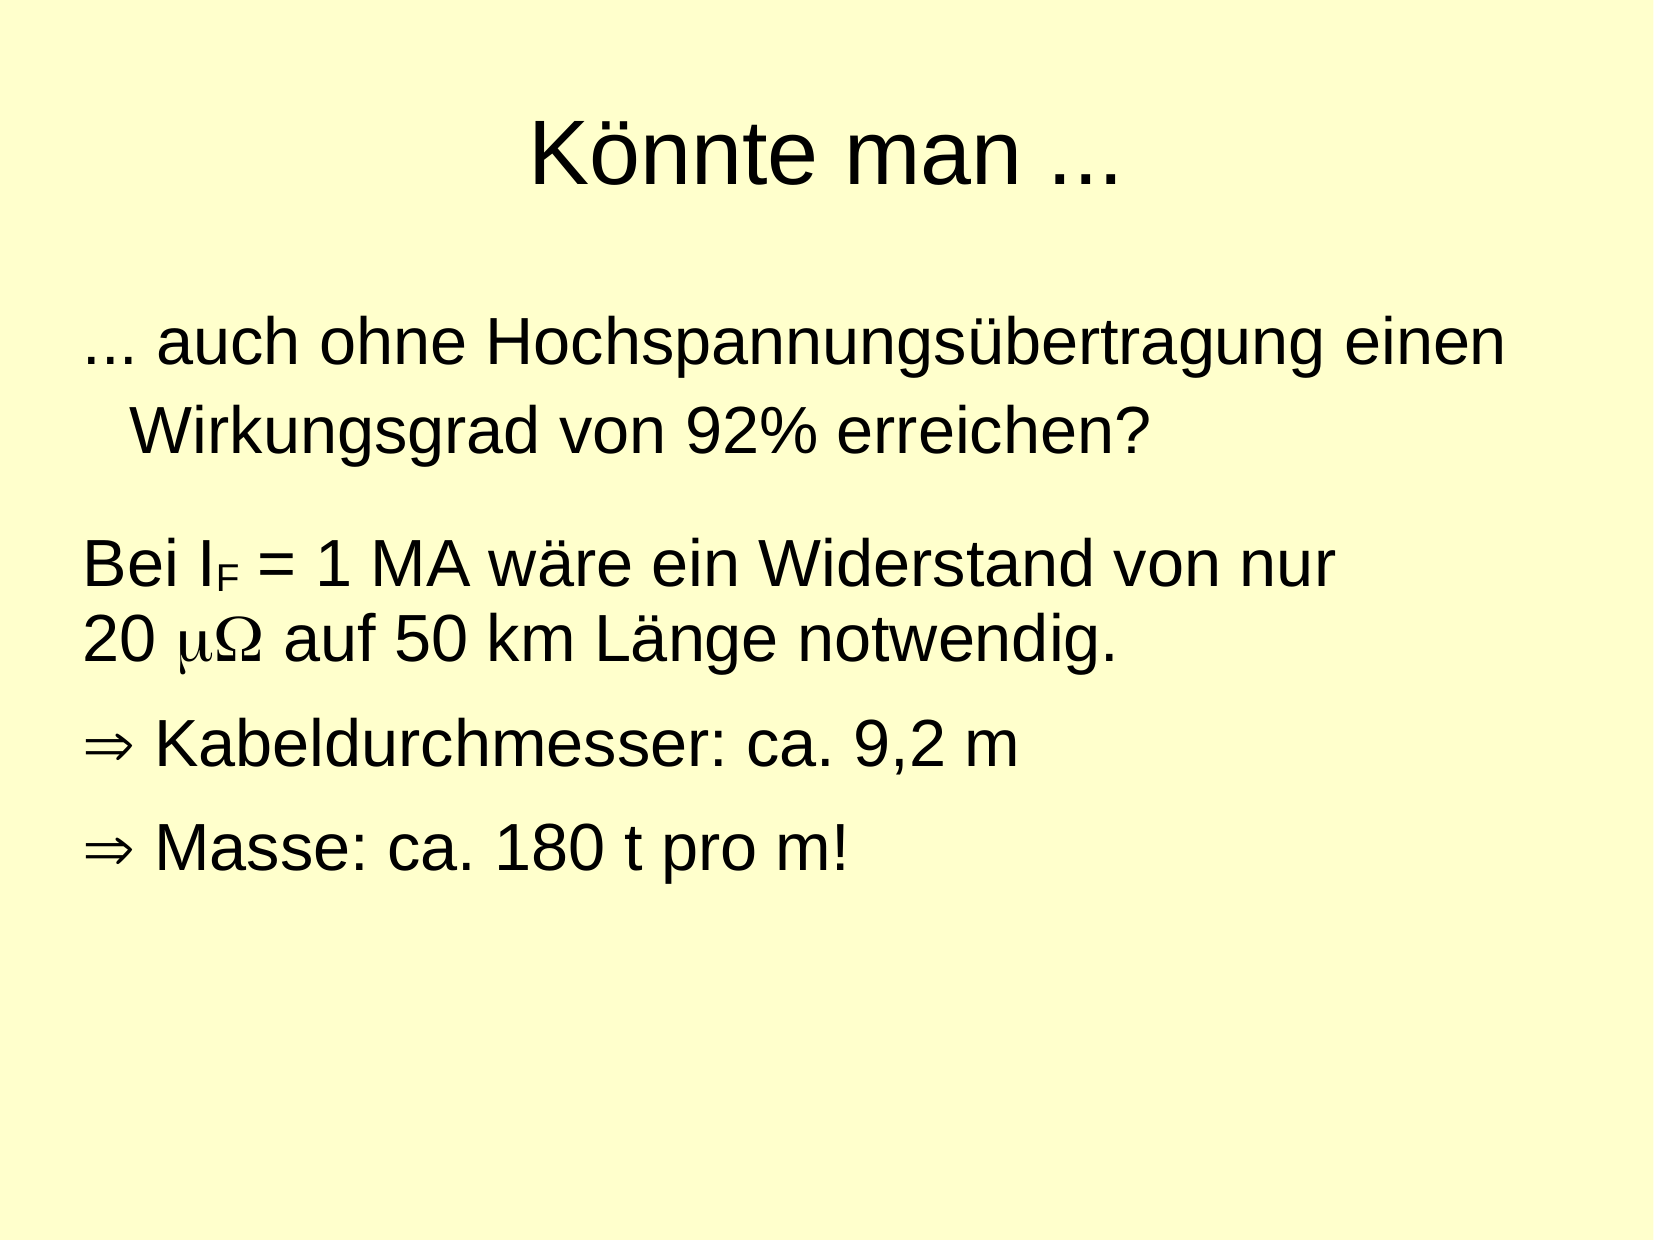

# Könnte man ...
... auch ohne Hochspannungsübertragung einen Wirkungsgrad von 92% erreichen?
Bei IF = 1 MA wäre ein Widerstand von nur
20 m auf 50 km Länge notwendig.
 Kabeldurchmesser: ca. 9,2 m
 Masse: ca. 180 t pro m!